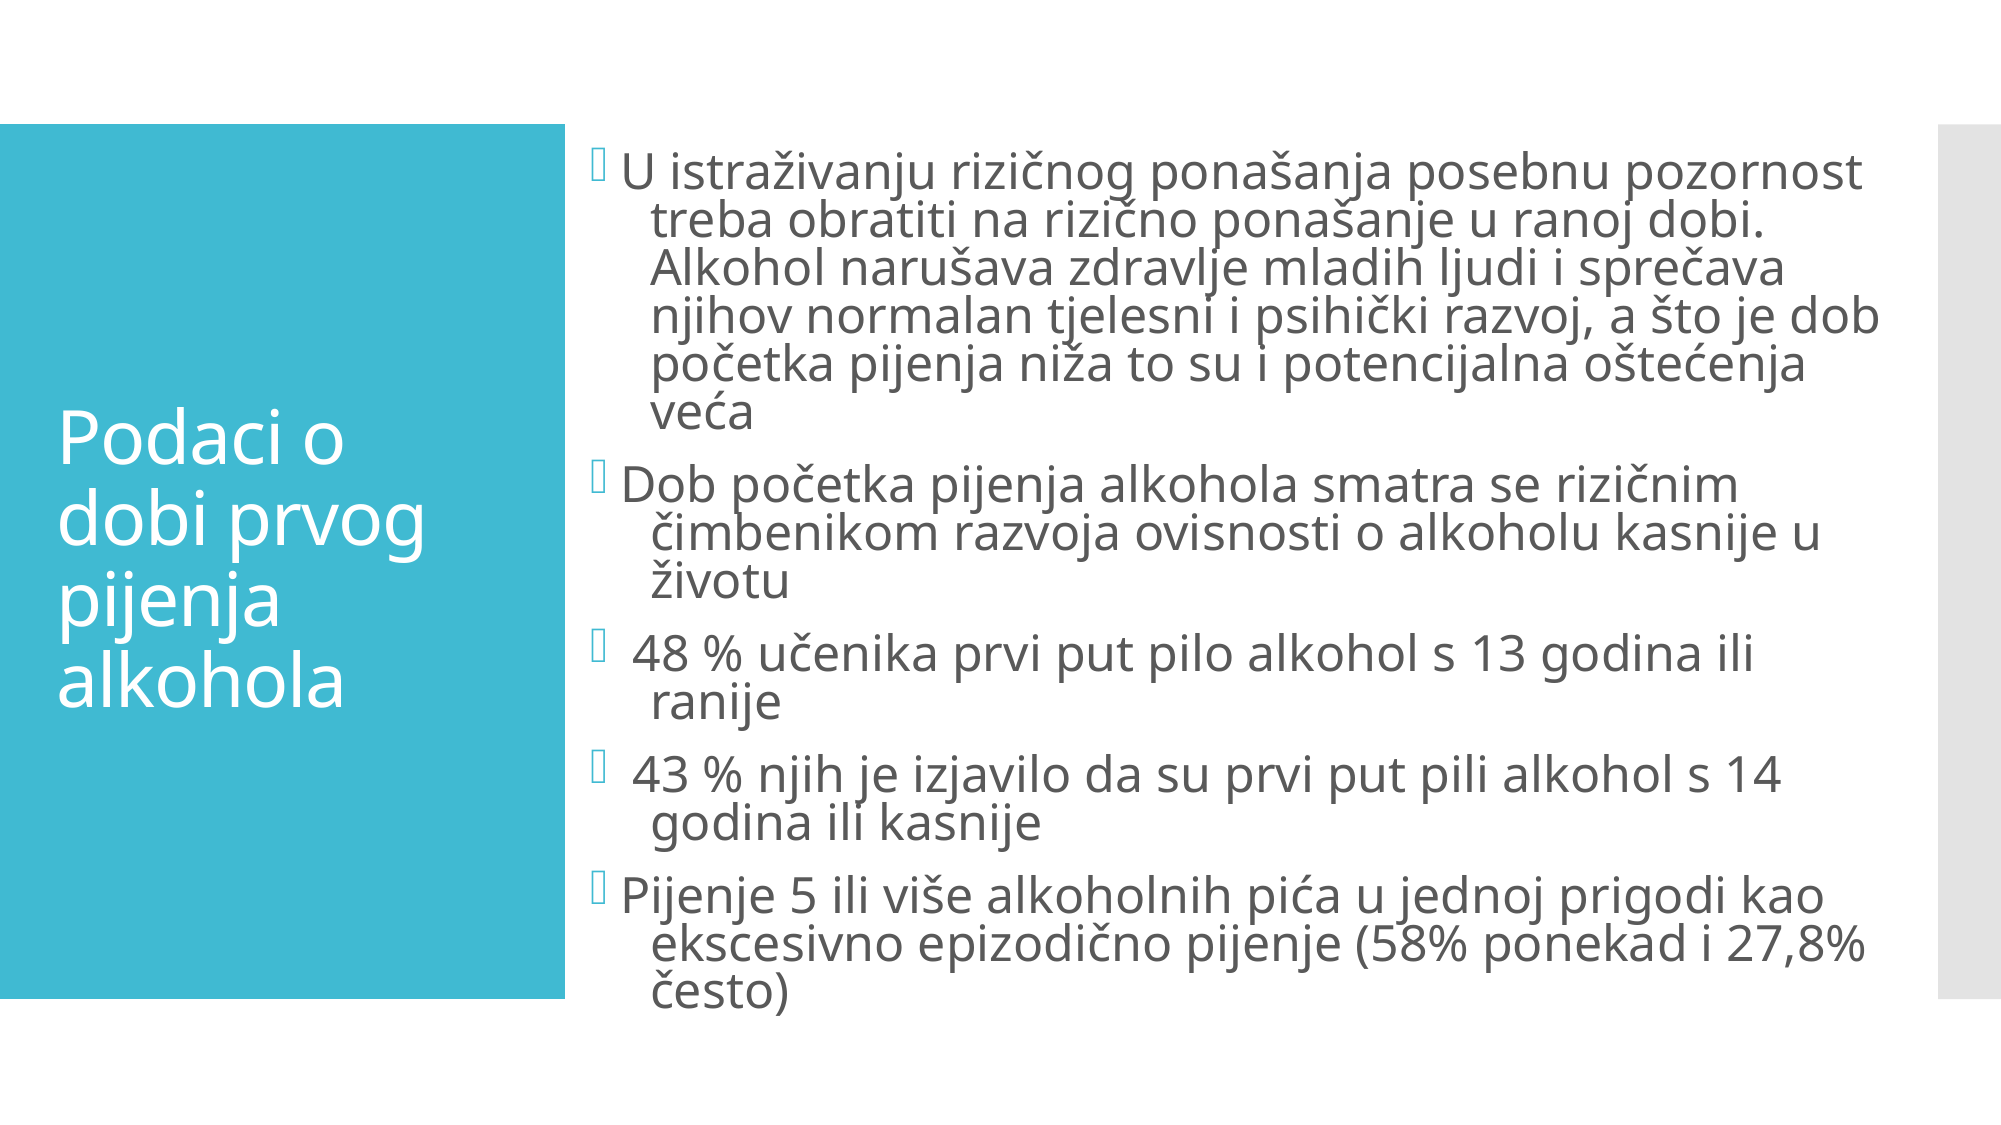

U istraživanju rizičnog ponašanja posebnu pozornost treba obratiti na rizično ponašanje u ranoj dobi. Alkohol narušava zdravlje mladih ljudi i sprečava njihov normalan tjelesni i psihički razvoj, a što je dob početka pijenja niža to su i potencijalna oštećenja veća
Dob početka pijenja alkohola smatra se rizičnim čimbenikom razvoja ovisnosti o alkoholu kasnije u životu
 48 % učenika prvi put pilo alkohol s 13 godina ili ranije
 43 % njih je izjavilo da su prvi put pili alkohol s 14 godina ili kasnije
Pijenje 5 ili više alkoholnih pića u jednoj prigodi kao ekscesivno epizodično pijenje (58% ponekad i 27,8% često)
# Podaci o dobi prvog pijenja alkohola